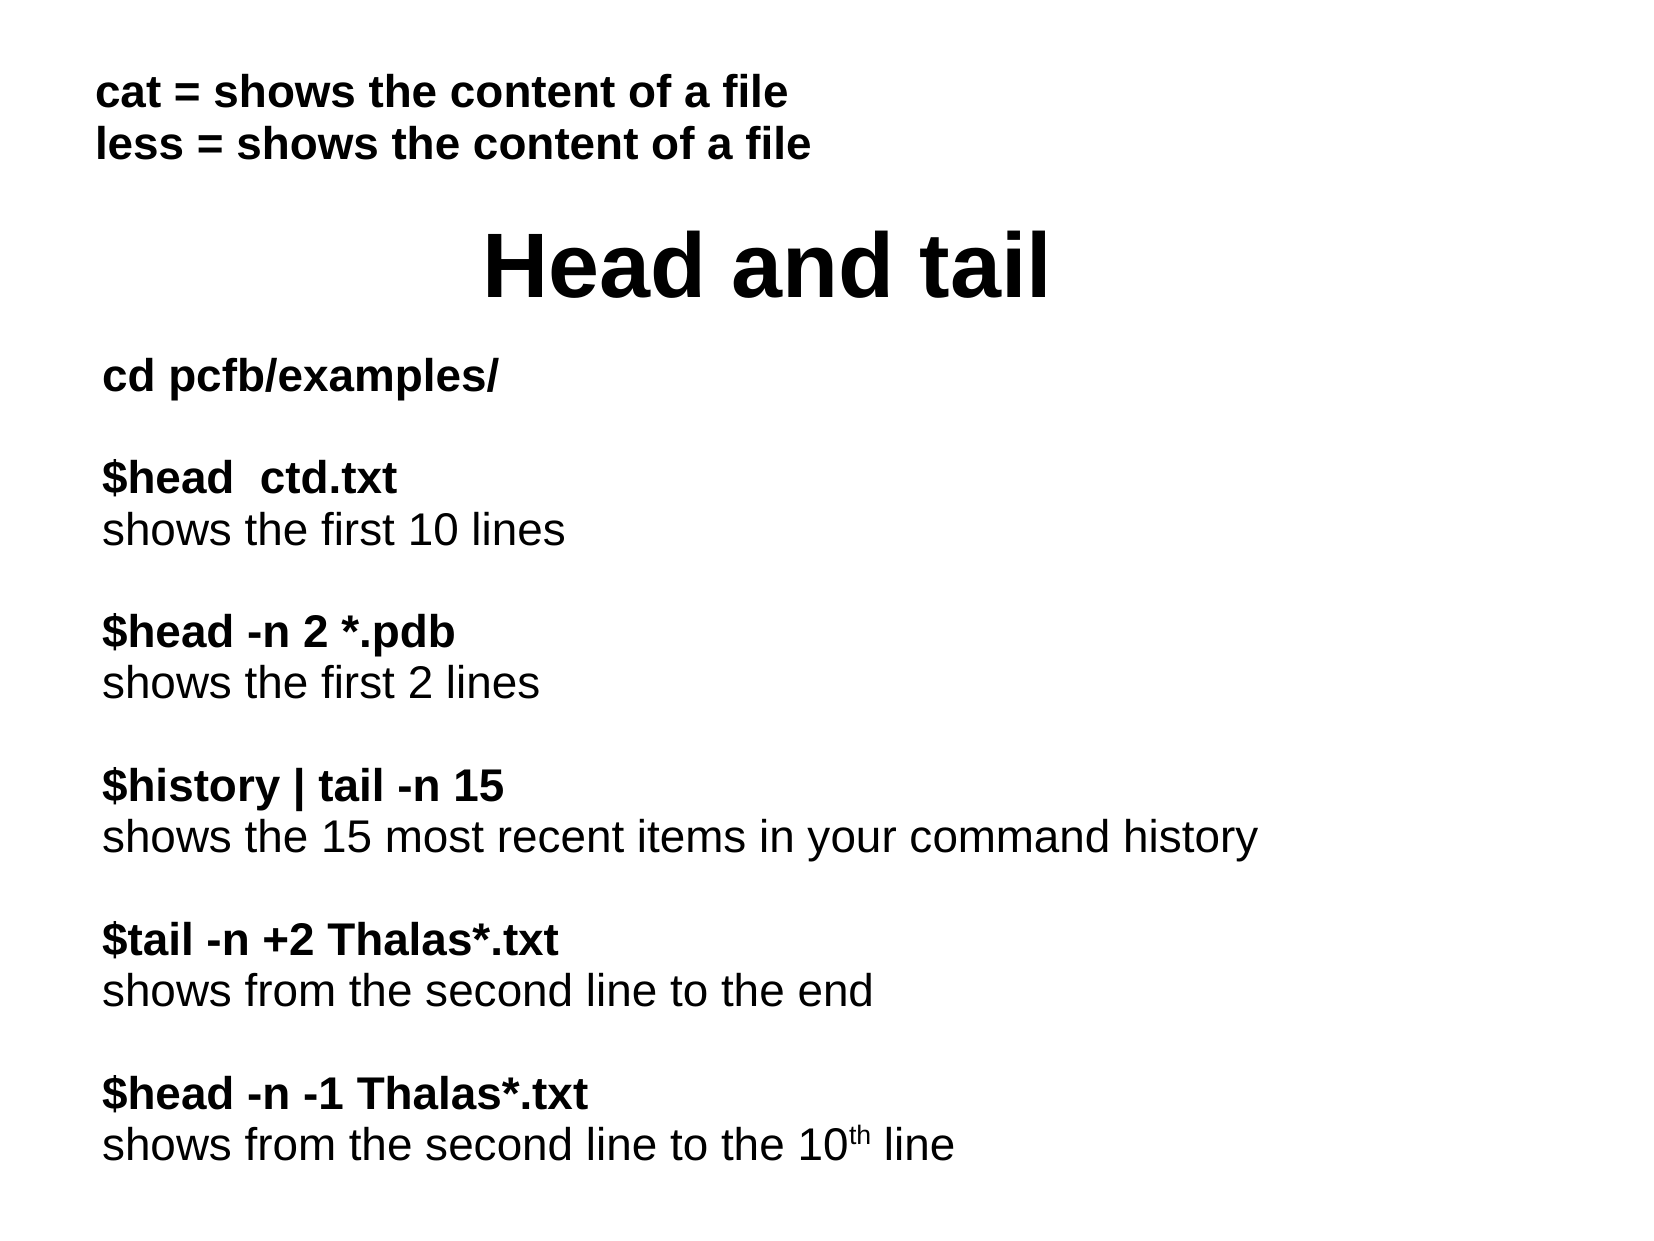

cat = shows the content of a file
less = shows the content of a file
Head and tail
cd pcfb/examples/
$head ctd.txt
shows the first 10 lines
$head -n 2 *.pdb
shows the first 2 lines
$history | tail -n 15
shows the 15 most recent items in your command history
$tail -n +2 Thalas*.txt
shows from the second line to the end
$head -n -1 Thalas*.txt
shows from the second line to the 10th line